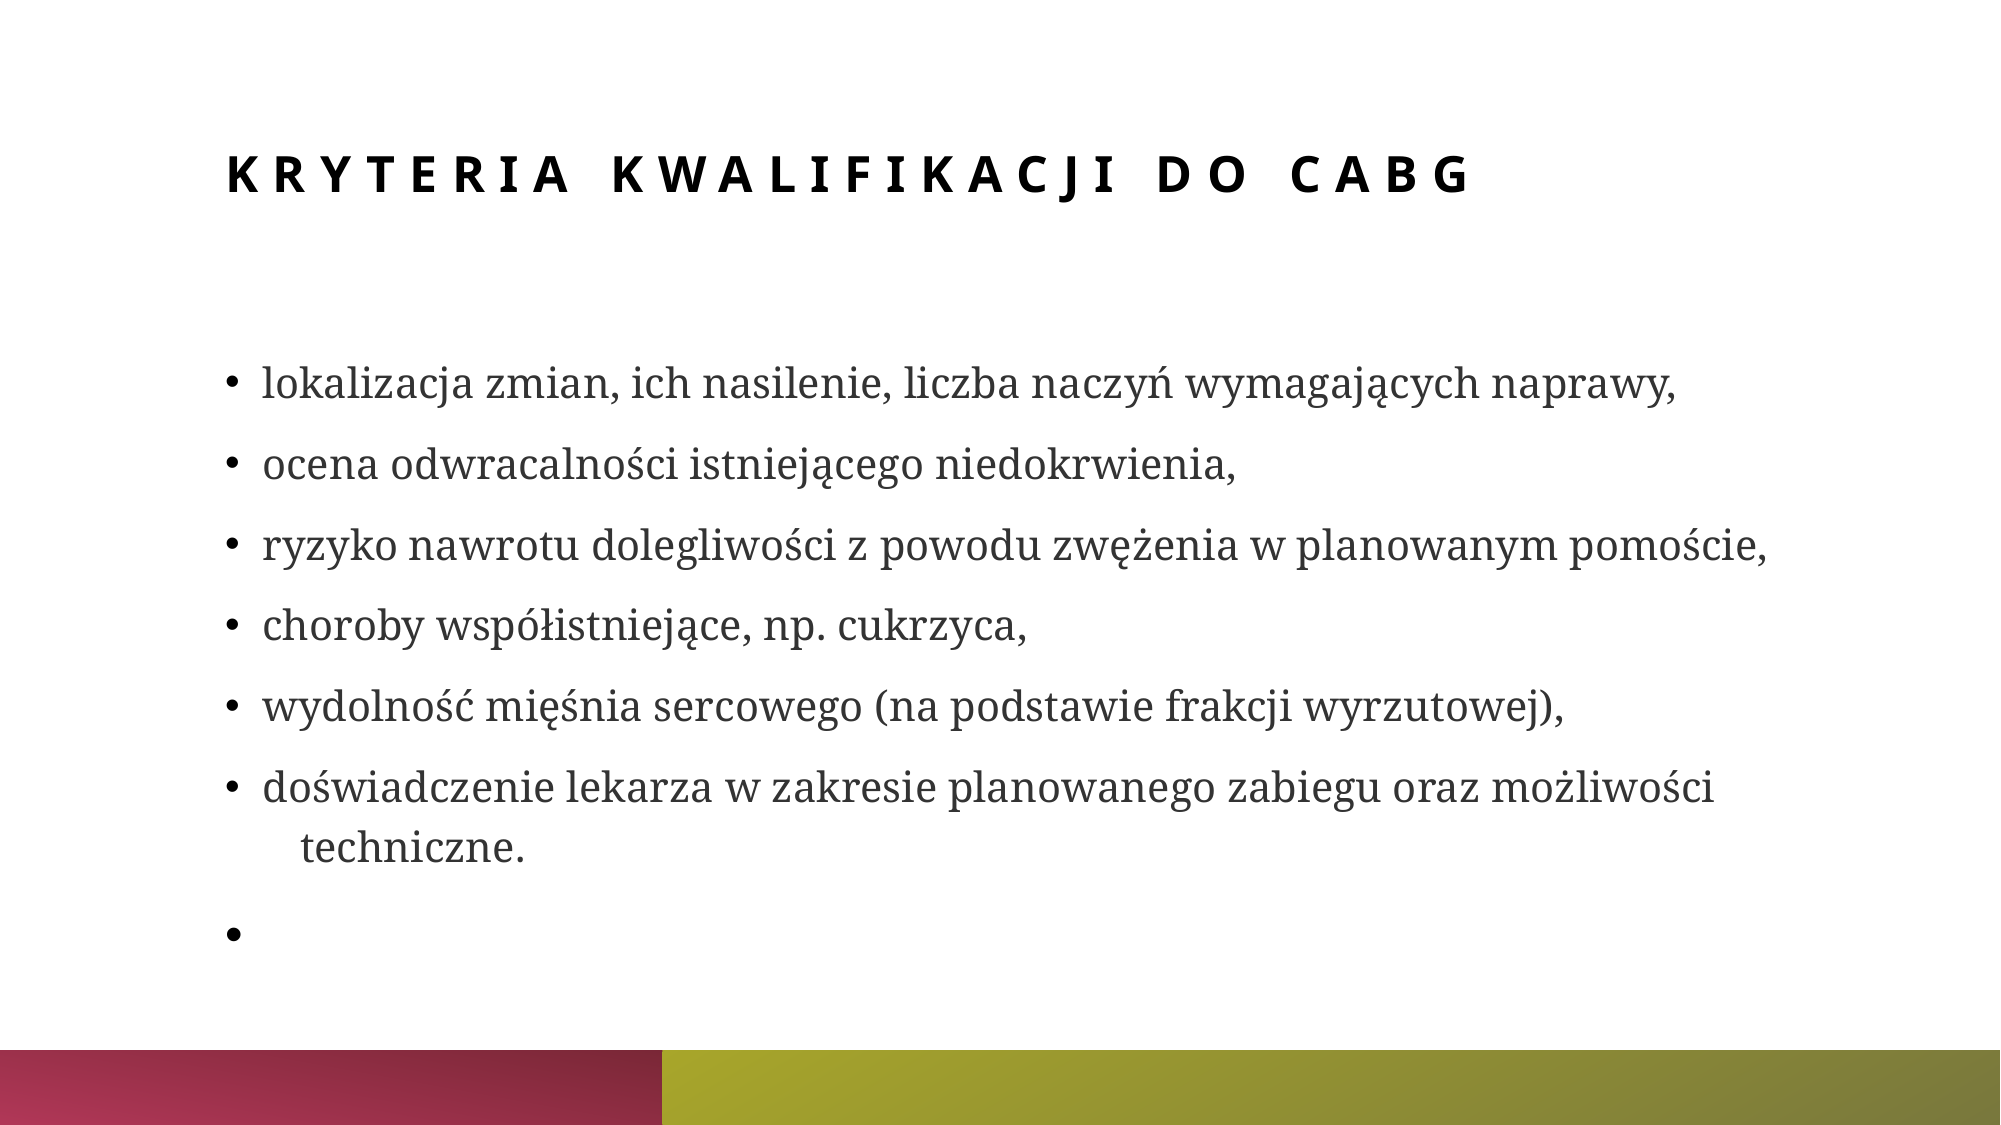

# Kryteria kwalifikacji do cabg
lokalizacja zmian, ich nasilenie, liczba naczyń wymagających naprawy,
ocena odwracalności istniejącego niedokrwienia,
ryzyko nawrotu dolegliwości z powodu zwężenia w planowanym pomoście,
choroby współistniejące, np. cukrzyca,
wydolność mięśnia sercowego (na podstawie frakcji wyrzutowej),
doświadczenie lekarza w zakresie planowanego zabiegu oraz możliwości techniczne.